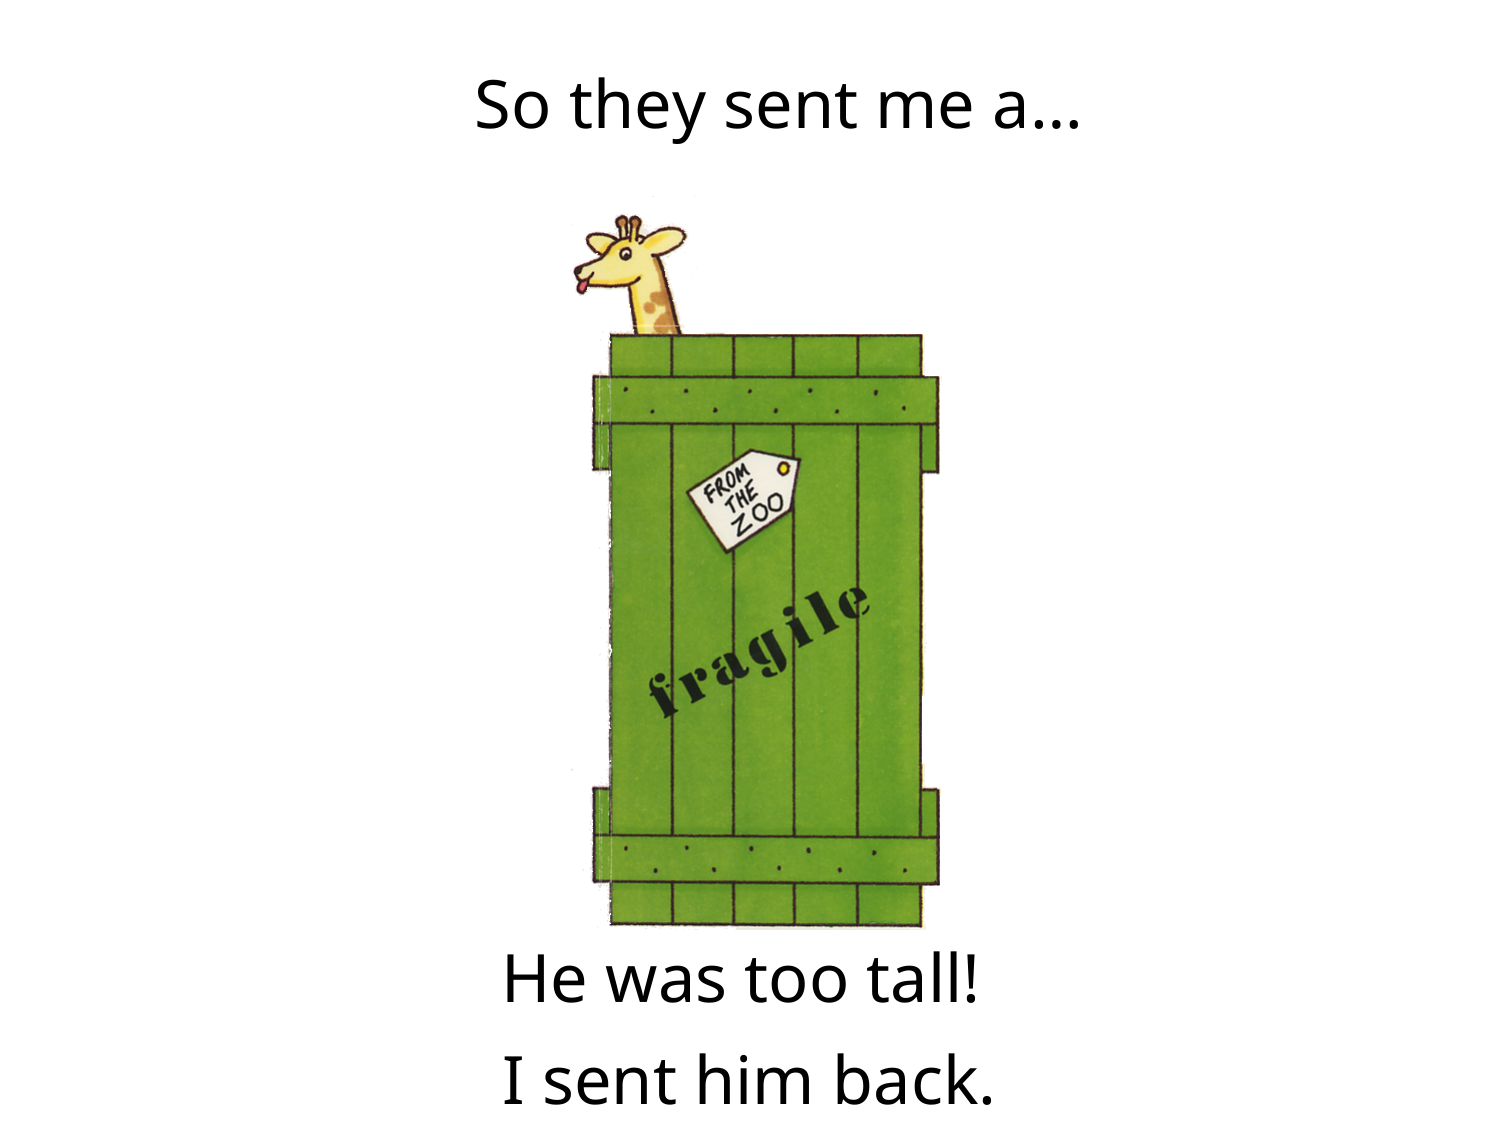

So they sent me a…
He was too tall!
I sent him back.